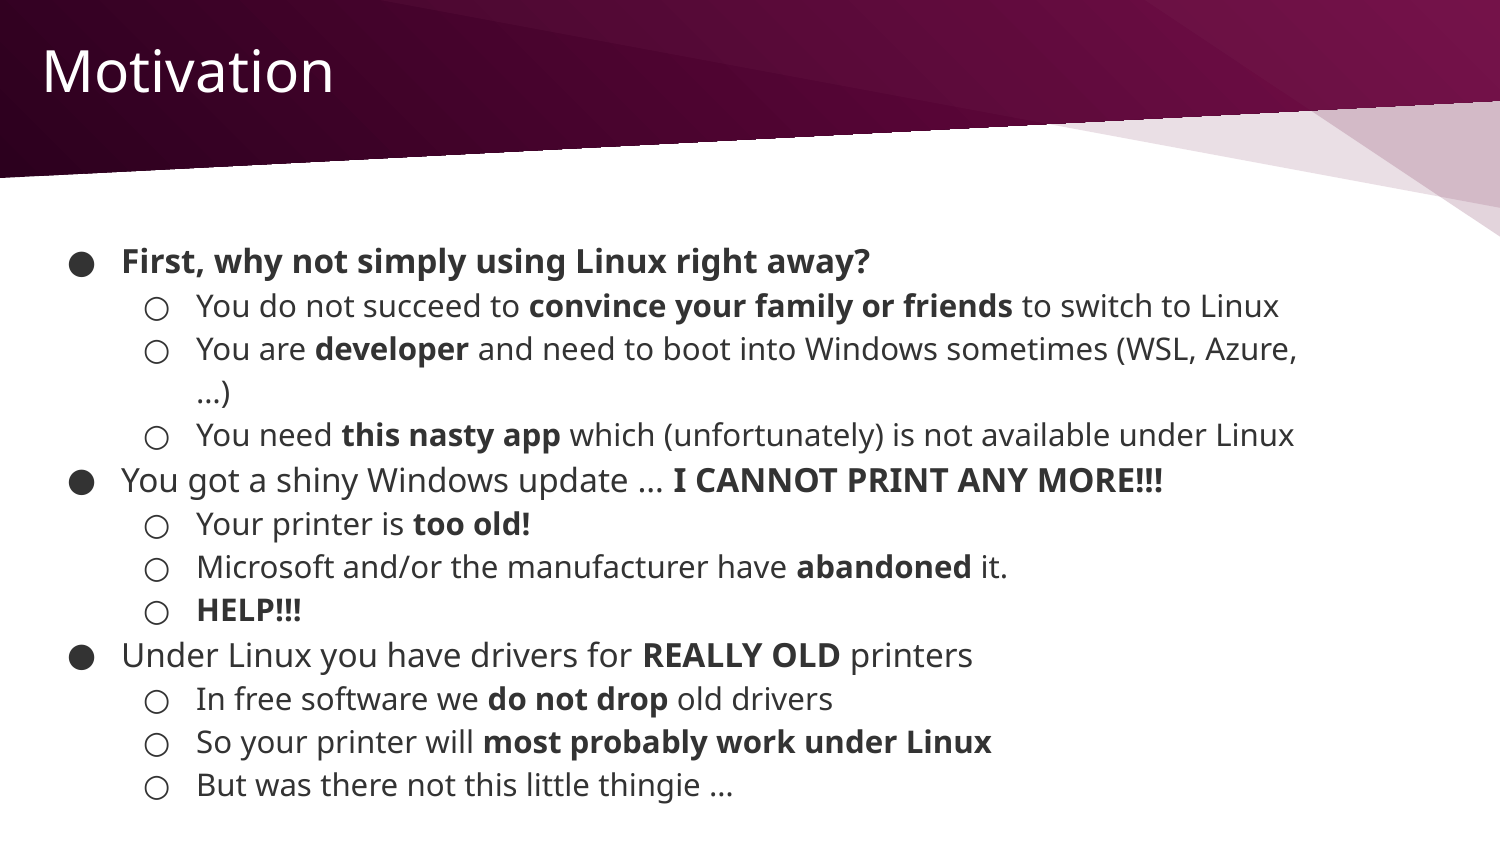

# Motivation
First, why not simply using Linux right away?
You do not succeed to convince your family or friends to switch to Linux
You are developer and need to boot into Windows sometimes (WSL, Azure, …)
You need this nasty app which (unfortunately) is not available under Linux
You got a shiny Windows update … I CANNOT PRINT ANY MORE!!!
Your printer is too old!
Microsoft and/or the manufacturer have abandoned it.
HELP!!!
Under Linux you have drivers for REALLY OLD printers
In free software we do not drop old drivers
So your printer will most probably work under Linux
But was there not this little thingie …